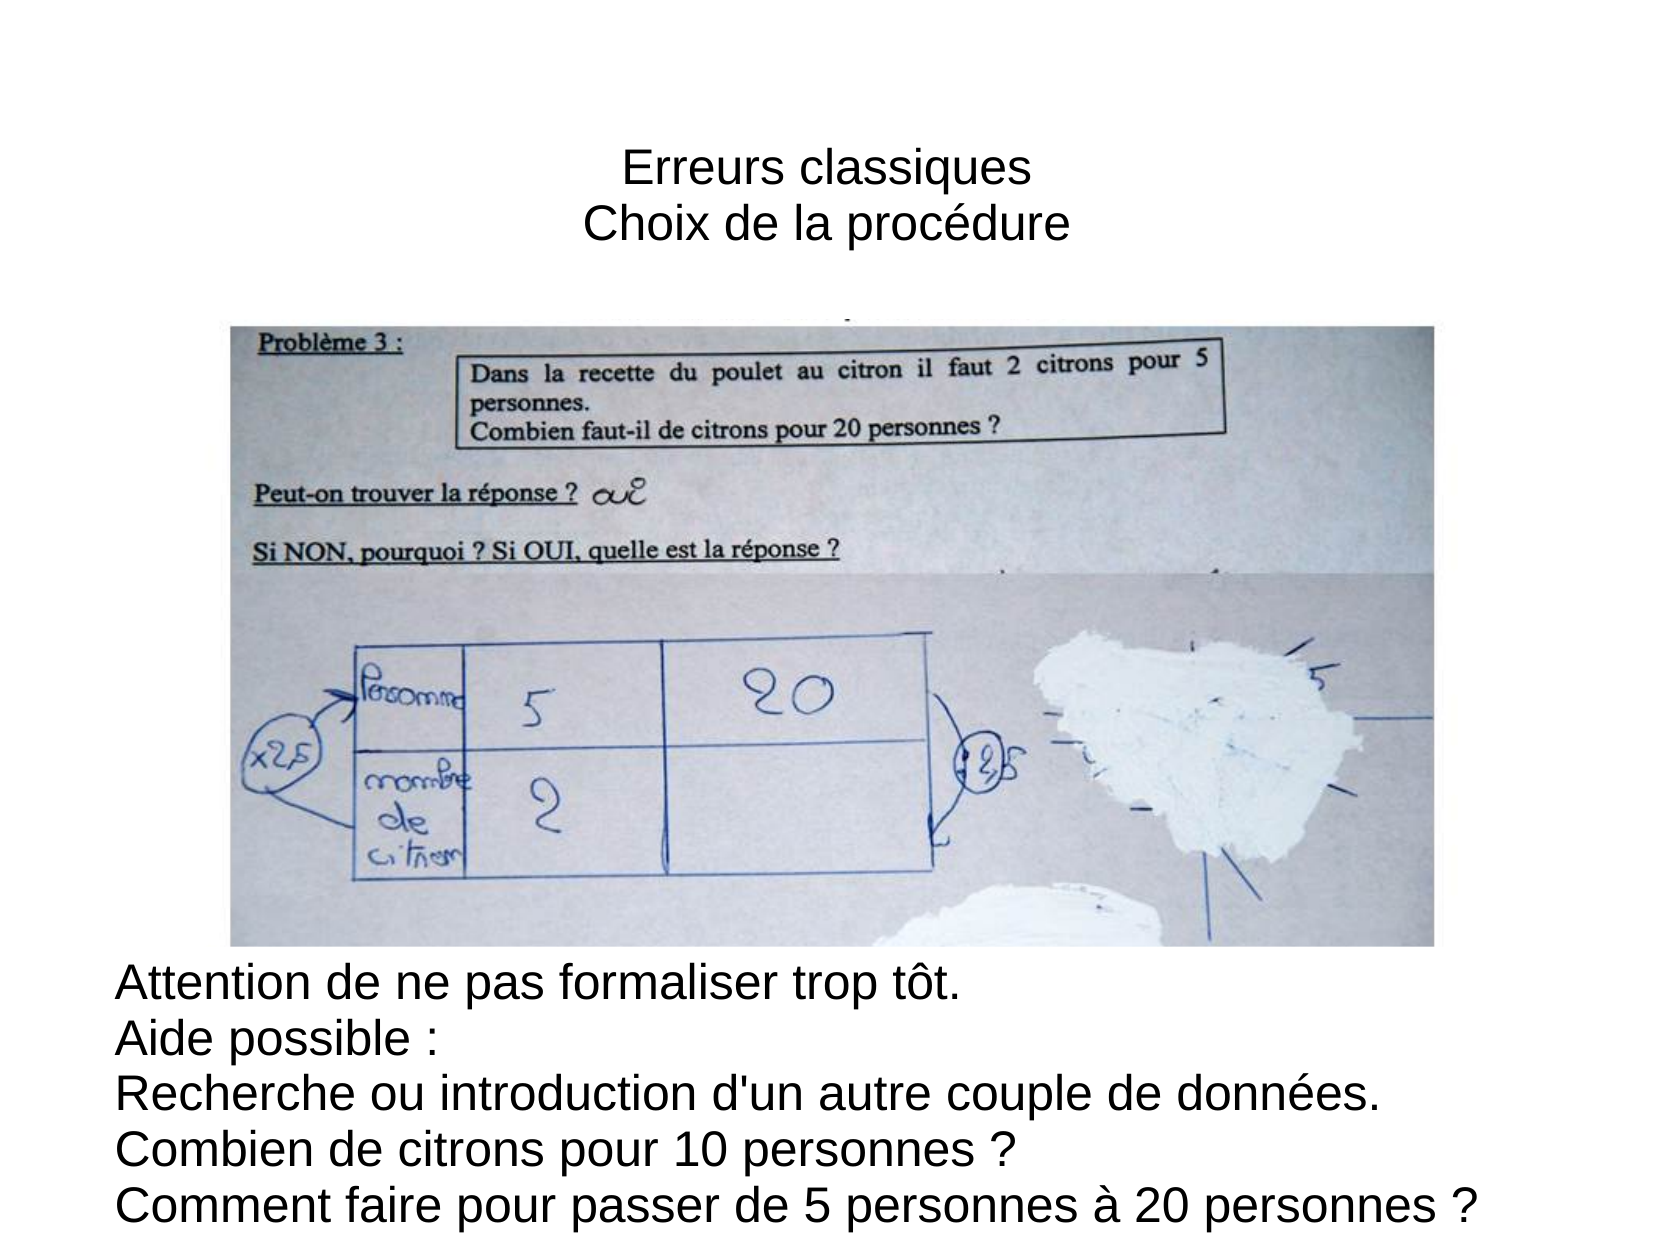

Erreurs classiques
Choix de la procédure
Attention de ne pas formaliser trop tôt.
Aide possible :
Recherche ou introduction d'un autre couple de données.
Combien de citrons pour 10 personnes ?
Comment faire pour passer de 5 personnes à 20 personnes ?